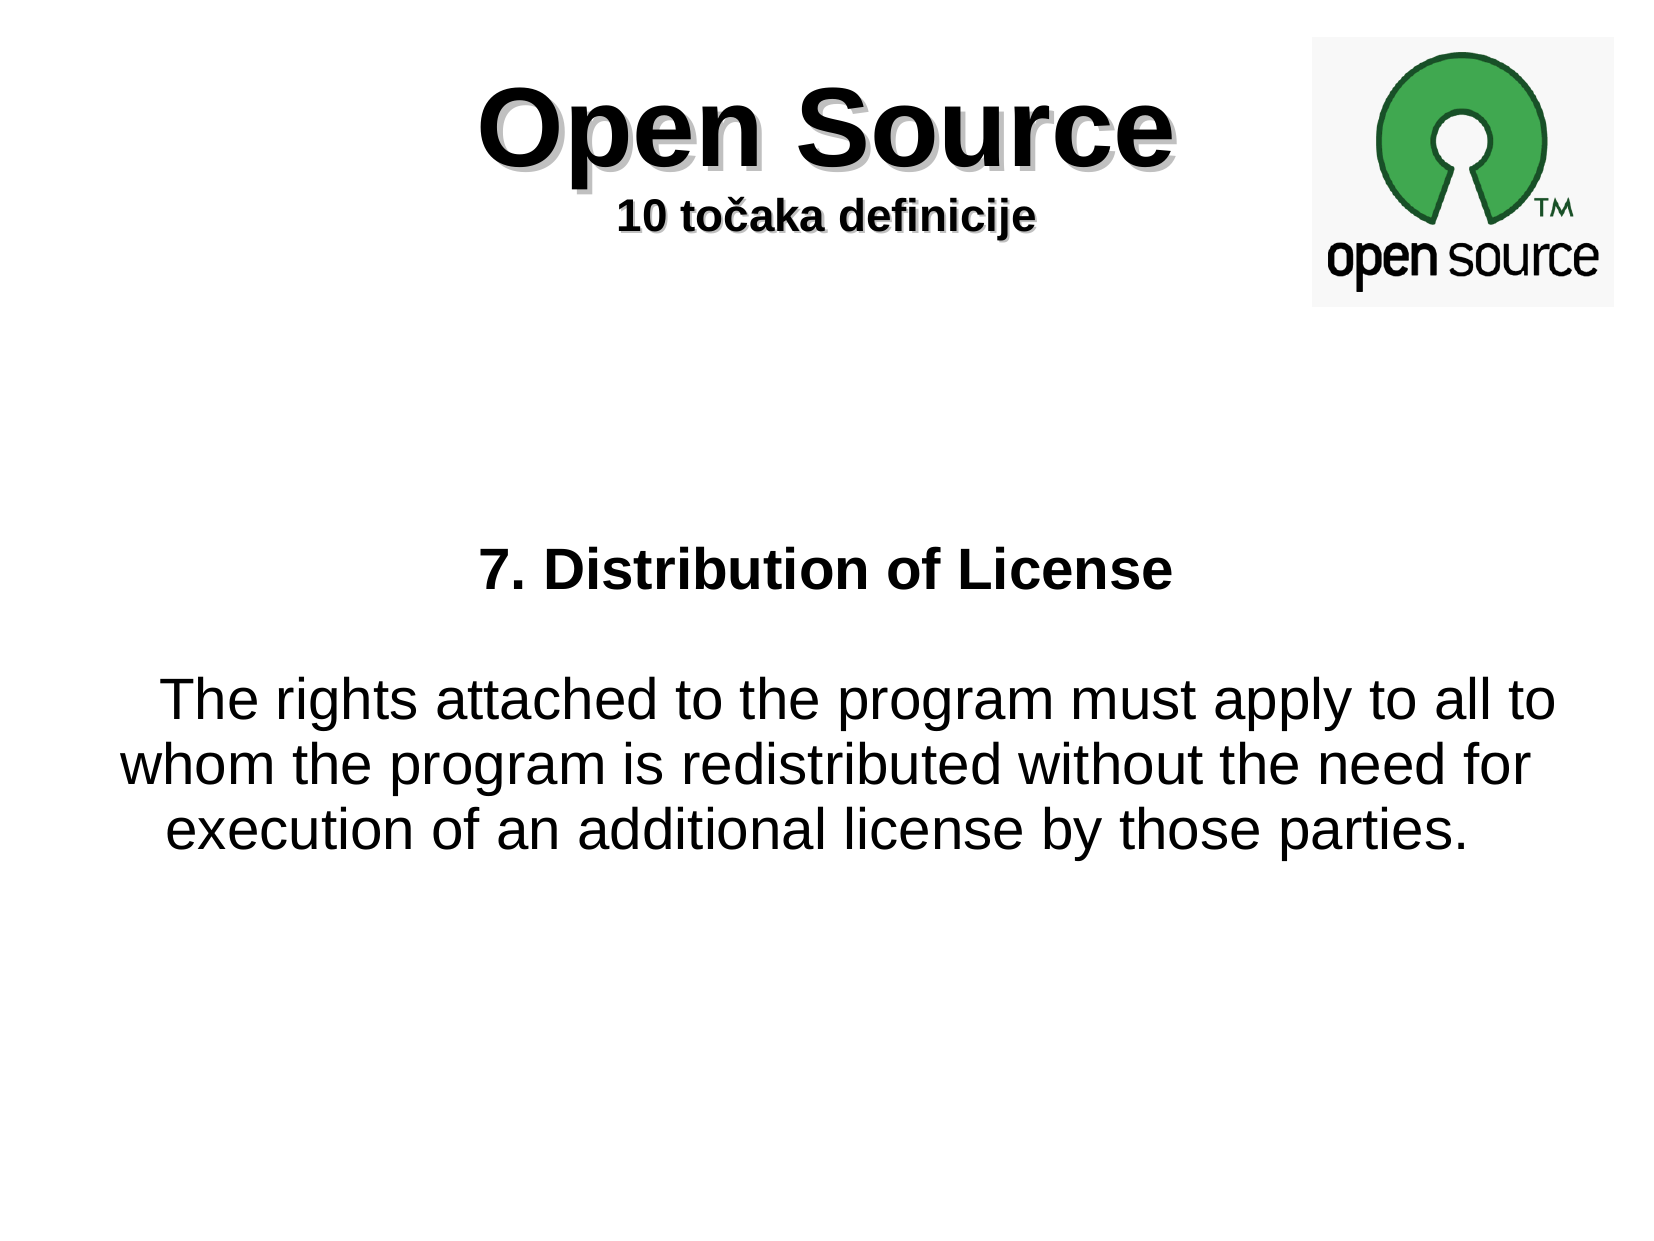

Open Source
10 točaka definicije
# 7. Distribution of License
 The rights attached to the program must apply to all to whom the program is redistributed without the need for execution of an additional license by those parties.